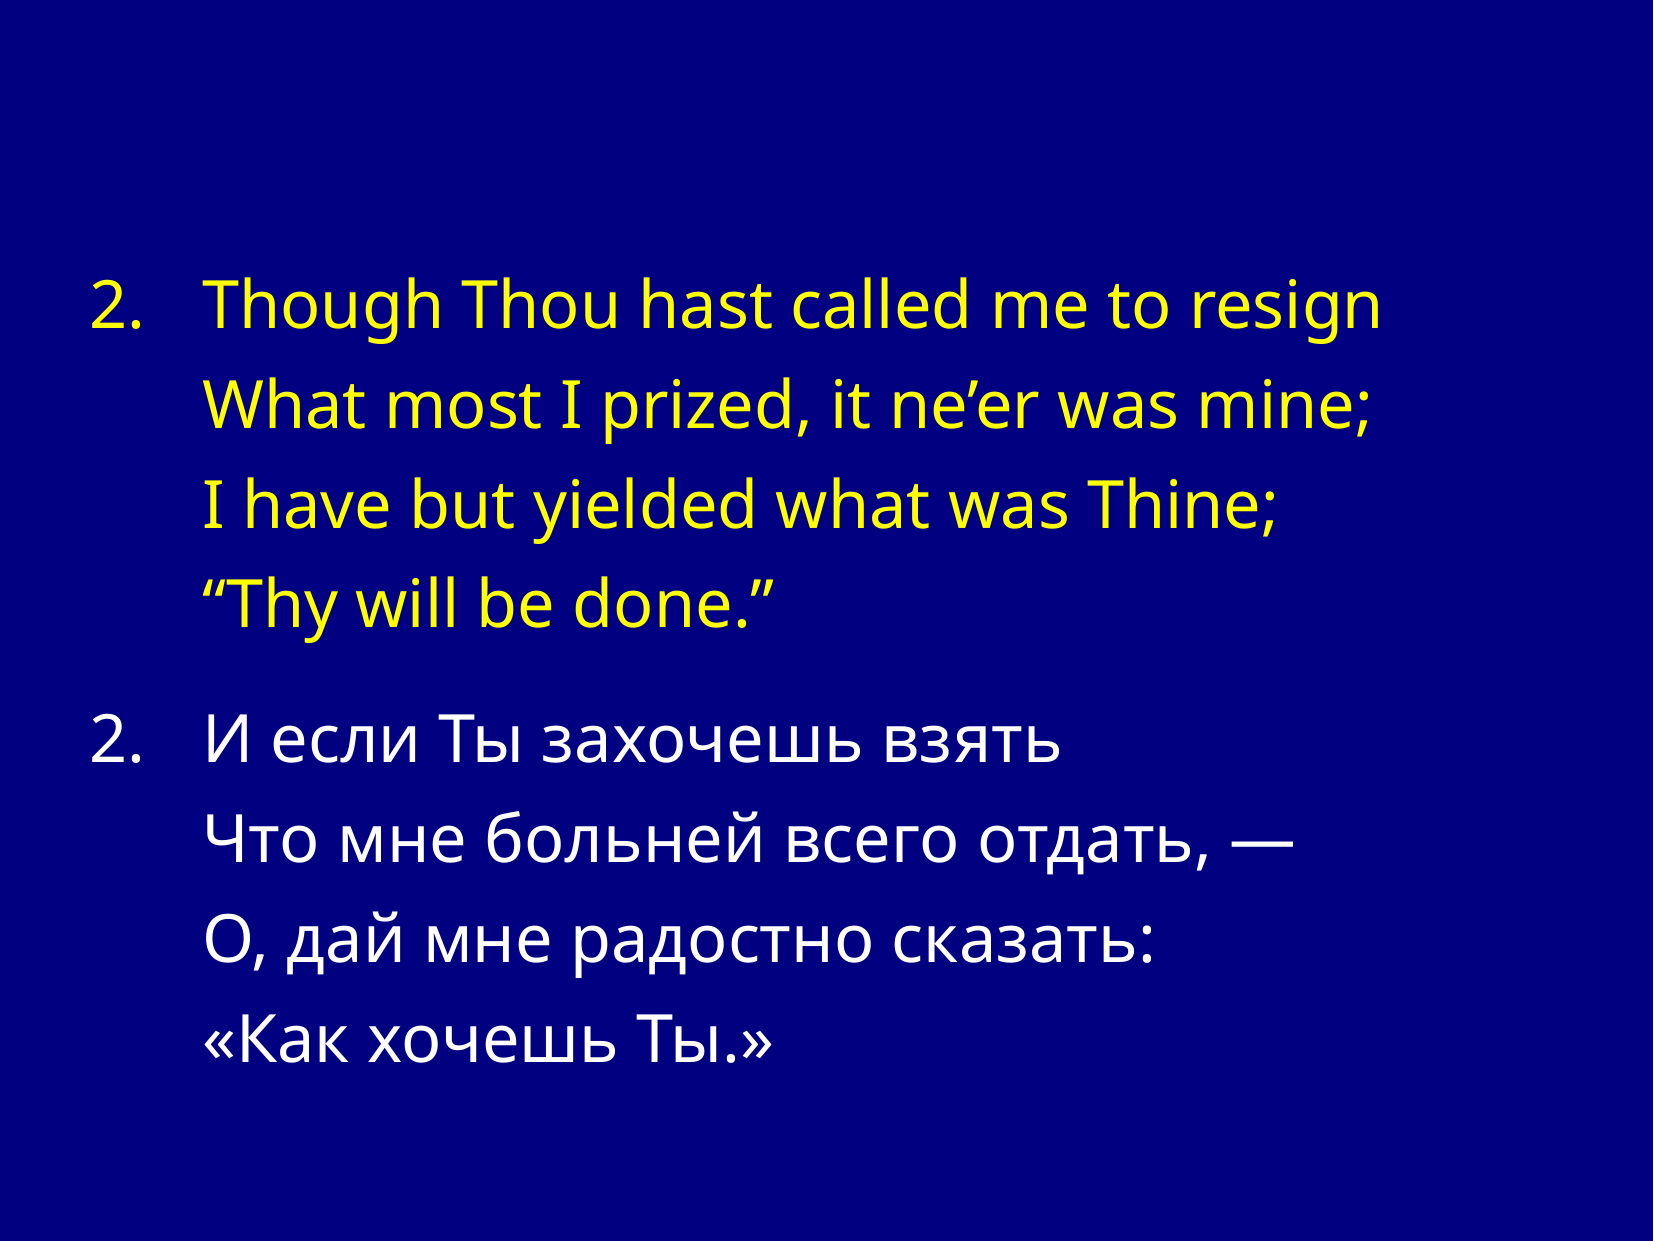

2.	Though Thou hast called me to resign
	What most I prized, it ne’er was mine;
	I have but yielded what was Thine;
	“Thy will be done.”
2.	И если Ты захочешь взять
	Что мне больней всего отдать, —
	О, дай мне радостно сказать:
	«Как хочешь Ты.»